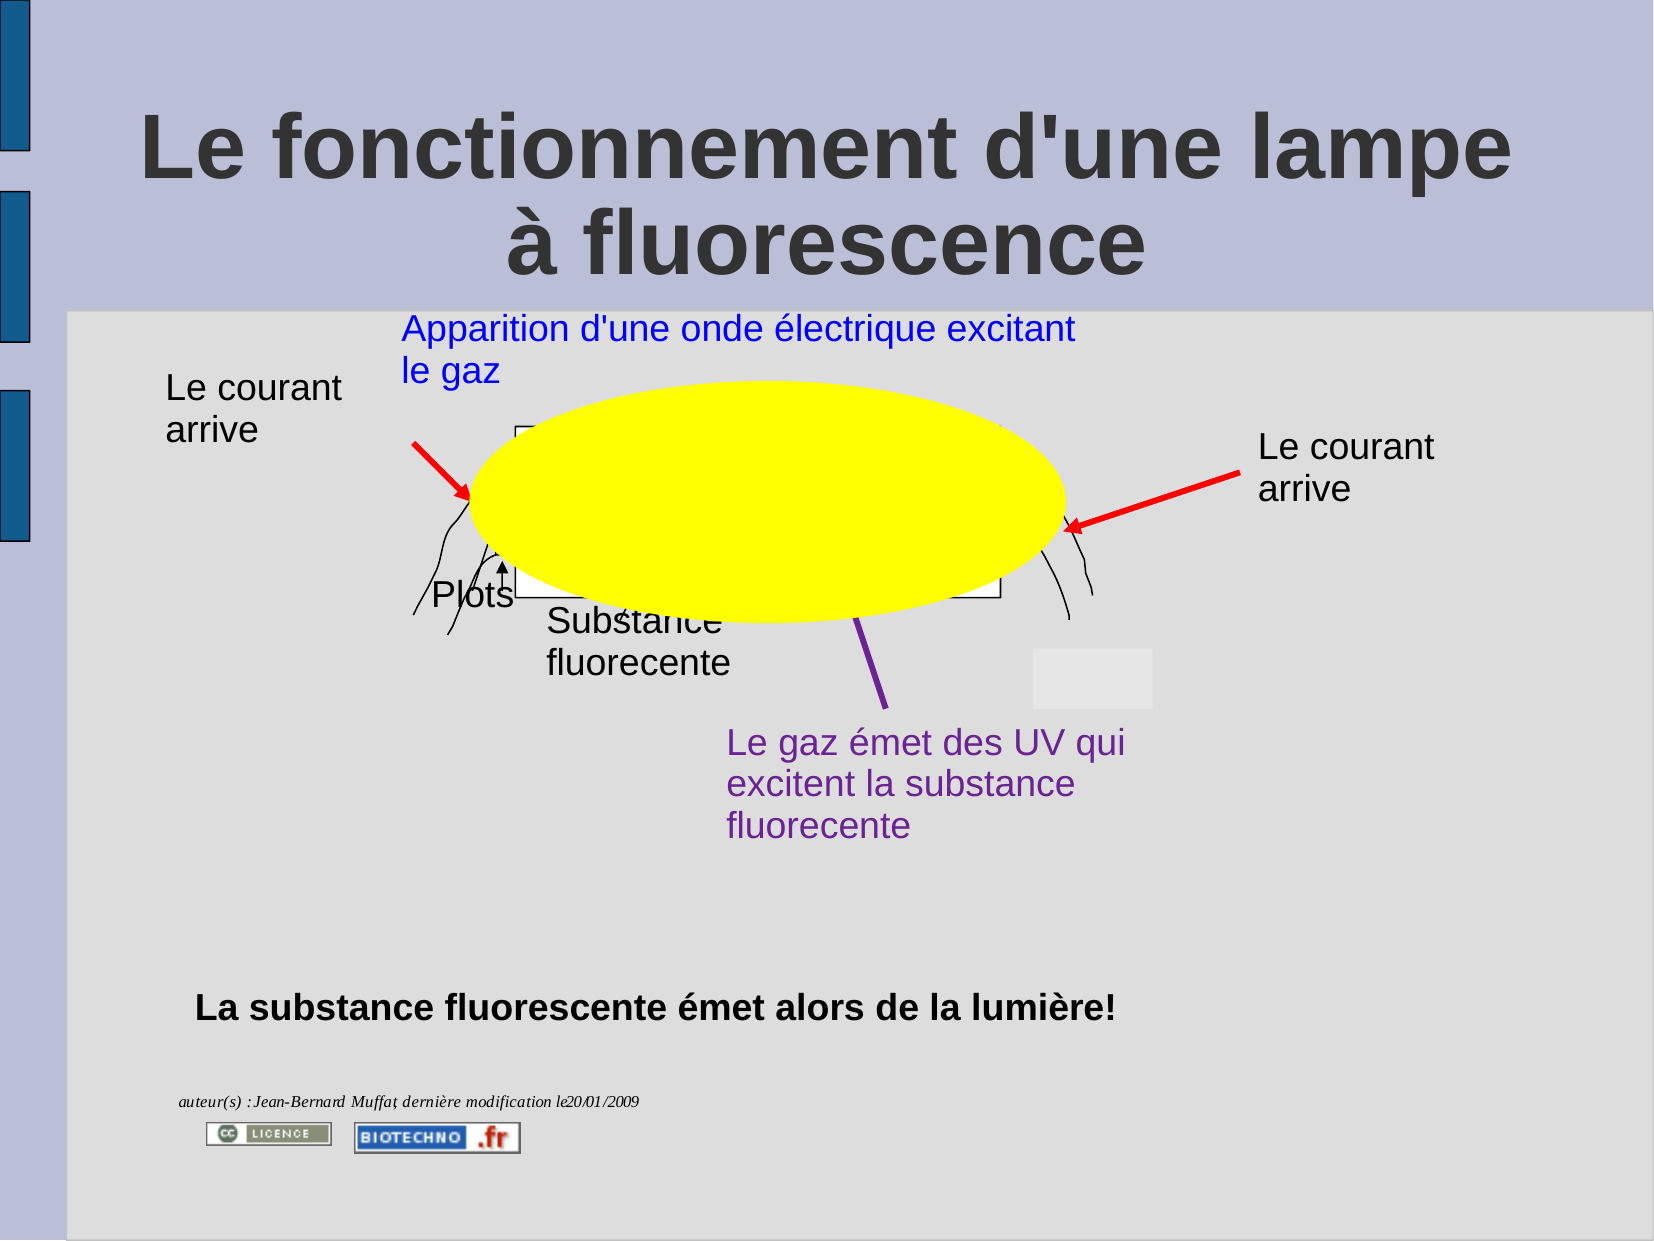

# Le fonctionnement d'une lampe à fluorescence
Apparition d'une onde électrique excitant le gaz
Le courant arrive
Le courant arrive
Plots
Substance fluorecente
Plot
Plots
Le gaz émet des UV qui excitent la substance fluorecente
La substance fluorescente émet alors de la lumière!